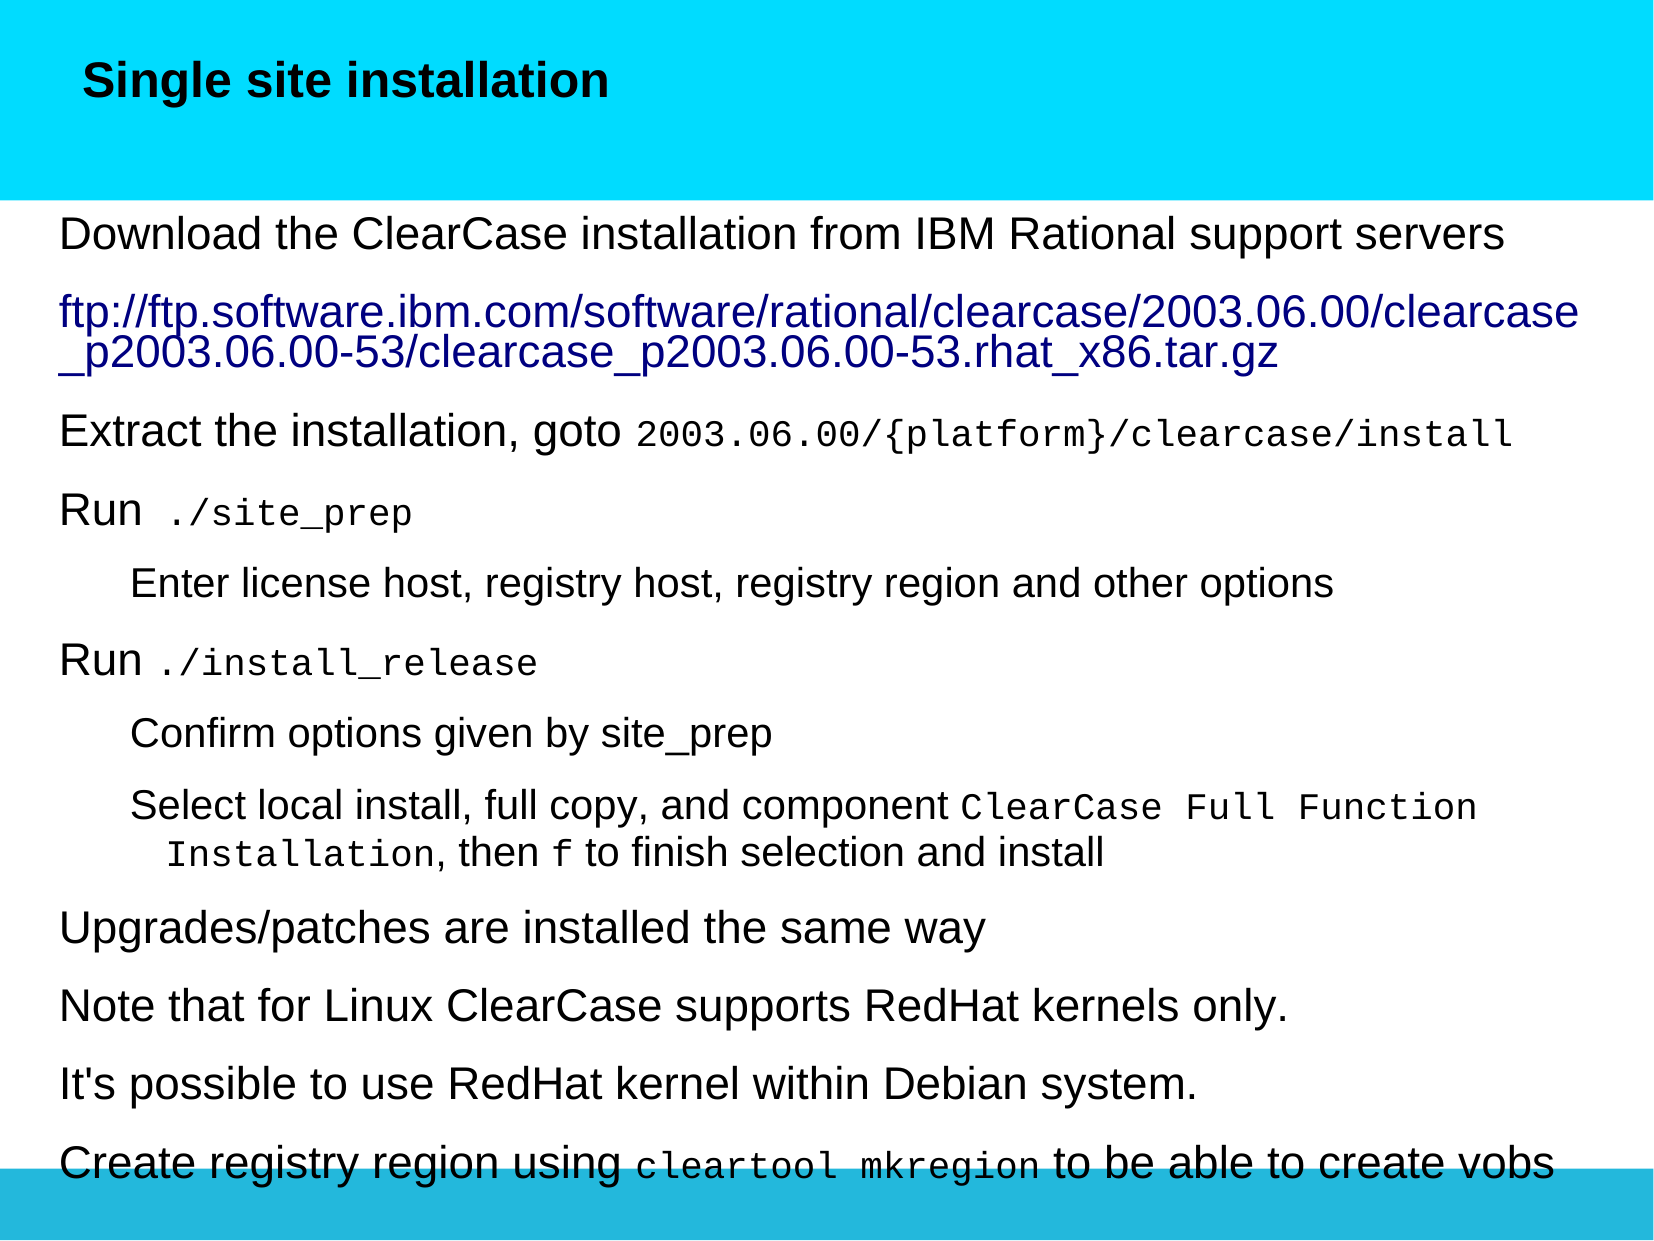

# Single site installation
Download the ClearCase installation from IBM Rational support servers
ftp://ftp.software.ibm.com/software/rational/clearcase/2003.06.00/clearcase_p2003.06.00-53/clearcase_p2003.06.00-53.rhat_x86.tar.gz
Extract the installation, goto 2003.06.00/{platform}/clearcase/install
Run ./site_prep
Enter license host, registry host, registry region and other options
Run ./install_release
Confirm options given by site_prep
Select local install, full copy, and component ClearCase Full Function Installation, then f to finish selection and install
Upgrades/patches are installed the same way
Note that for Linux ClearCase supports RedHat kernels only.
It's possible to use RedHat kernel within Debian system.
Create registry region using cleartool mkregion to be able to create vobs